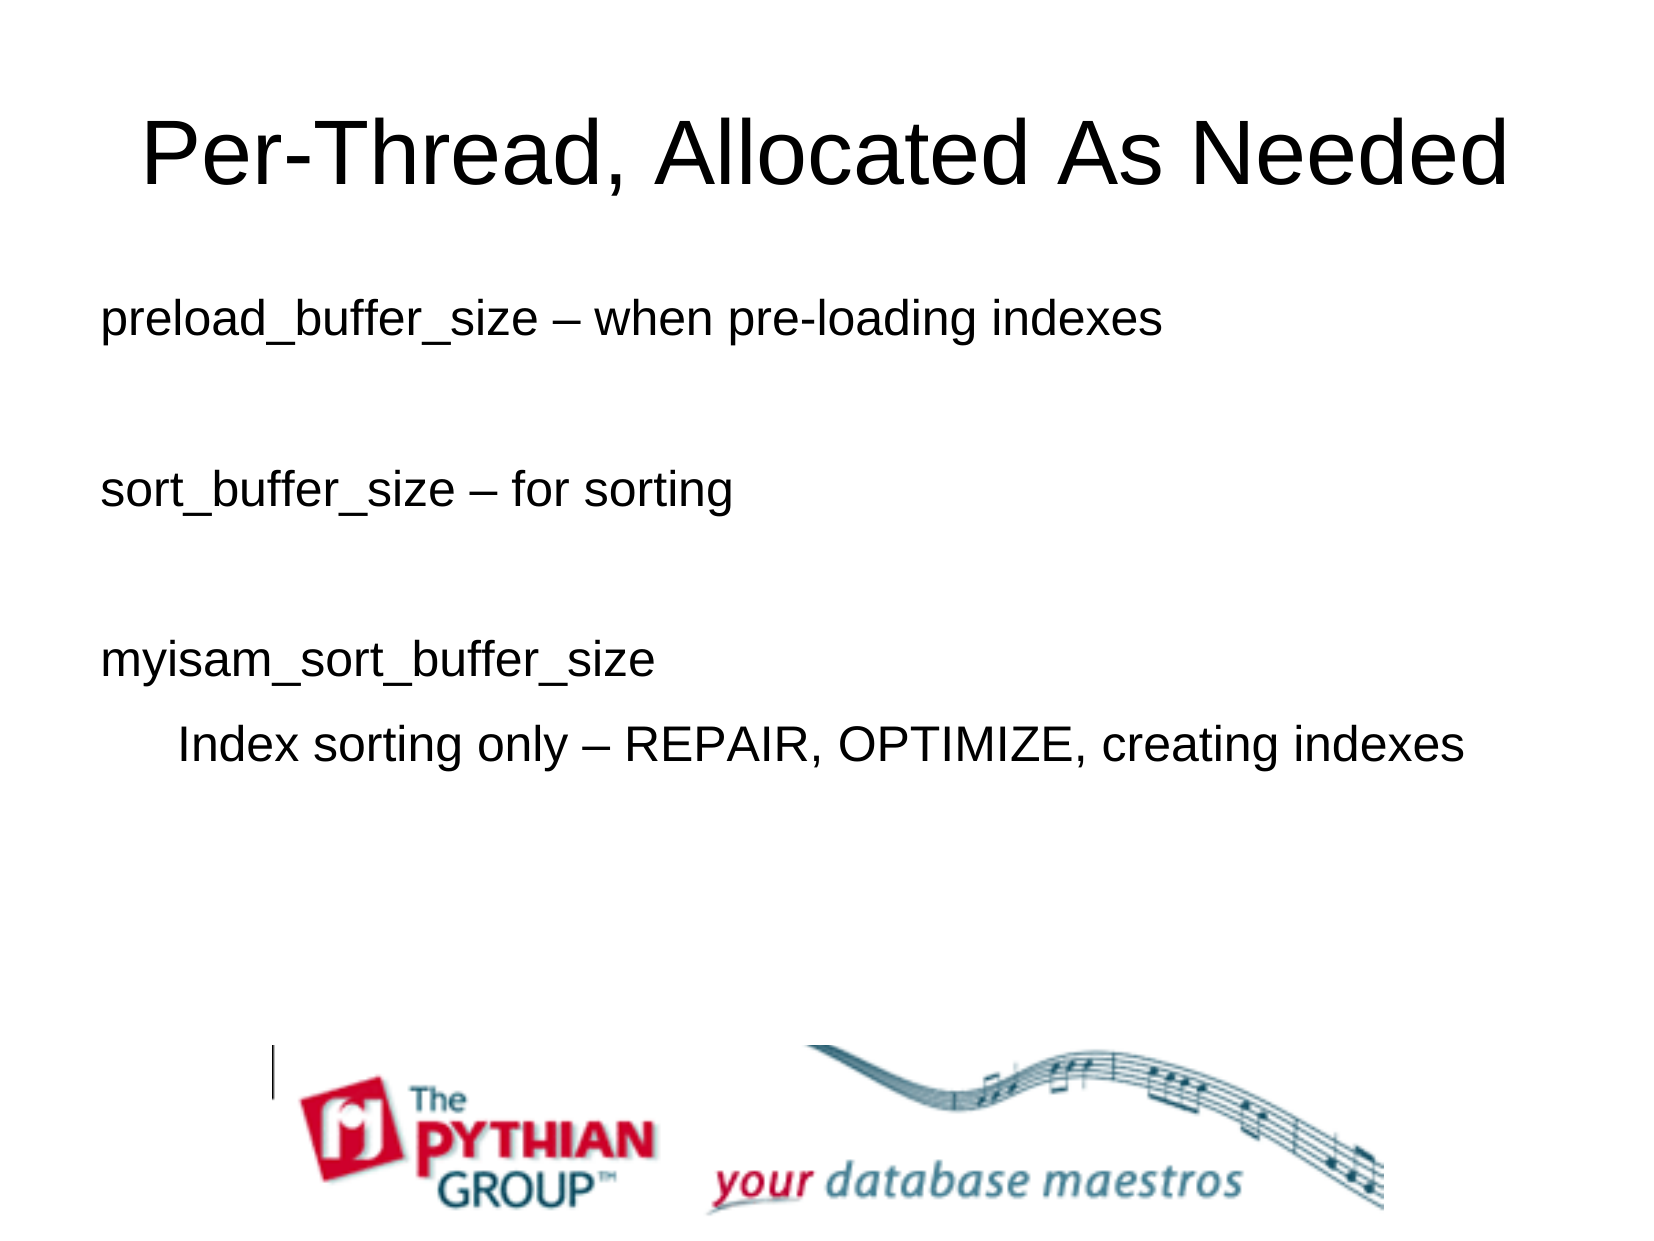

# Per-Thread, Allocated As Needed
preload_buffer_size – when pre-loading indexes
sort_buffer_size – for sorting
myisam_sort_buffer_size
Index sorting only – REPAIR, OPTIMIZE, creating indexes